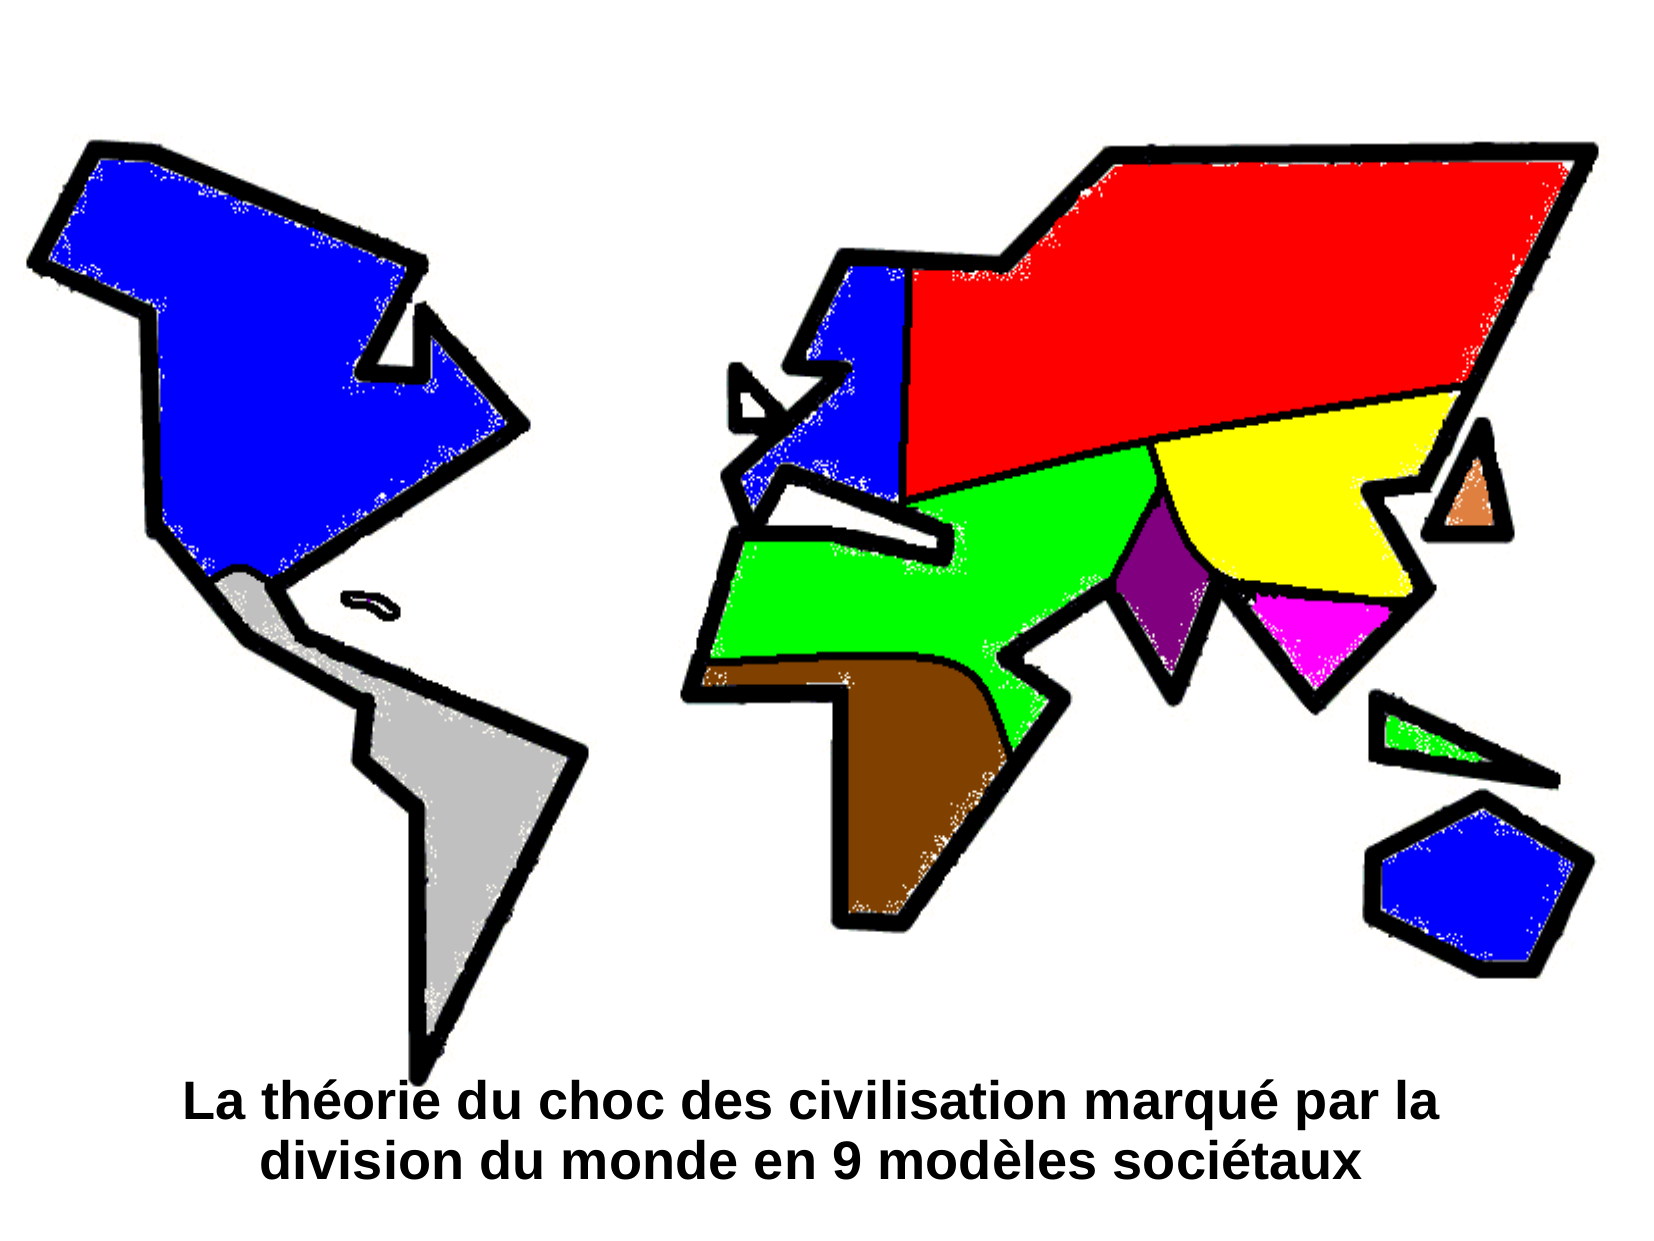

La théorie du choc des civilisation marqué par la division du monde en 9 modèles sociétaux